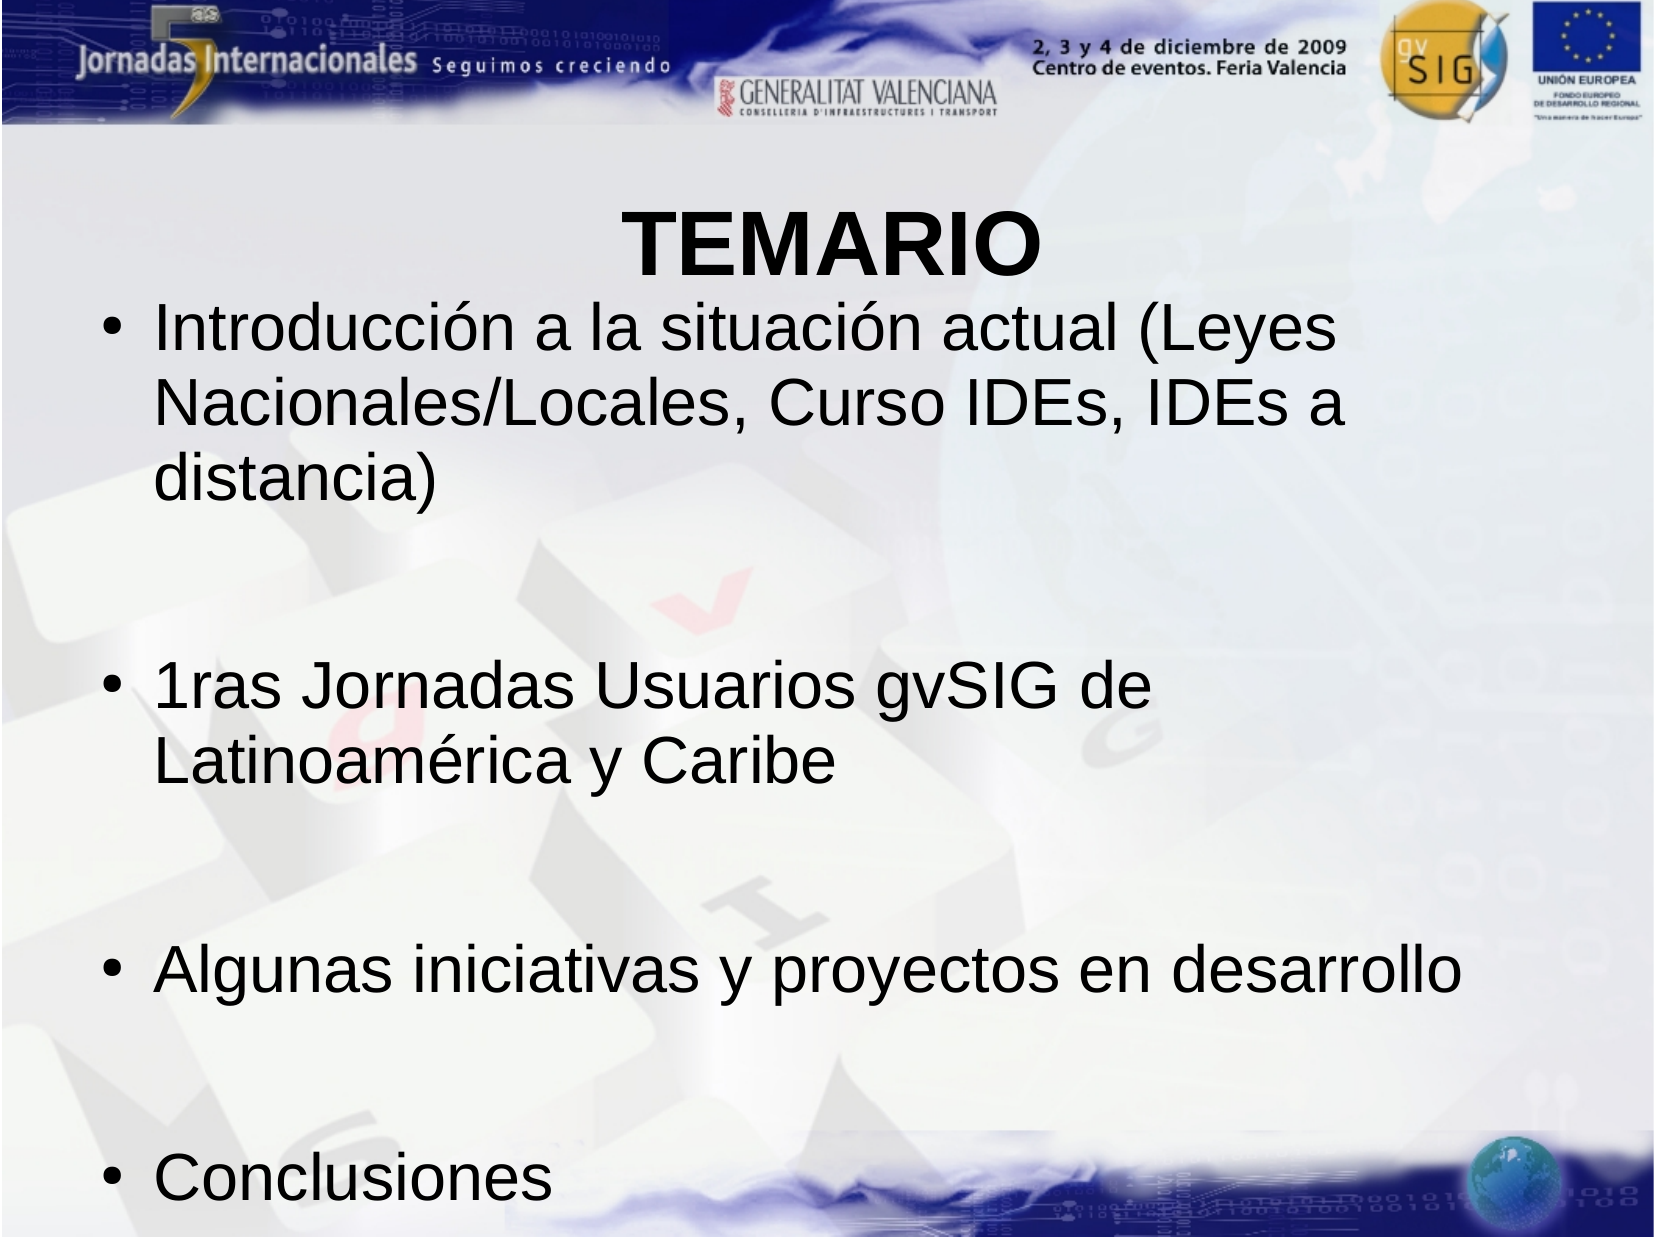

# TEMARIO
Introducción a la situación actual (Leyes Nacionales/Locales, Curso IDEs, IDEs a distancia)
1ras Jornadas Usuarios gvSIG de Latinoamérica y Caribe
Algunas iniciativas y proyectos en desarrollo
Conclusiones